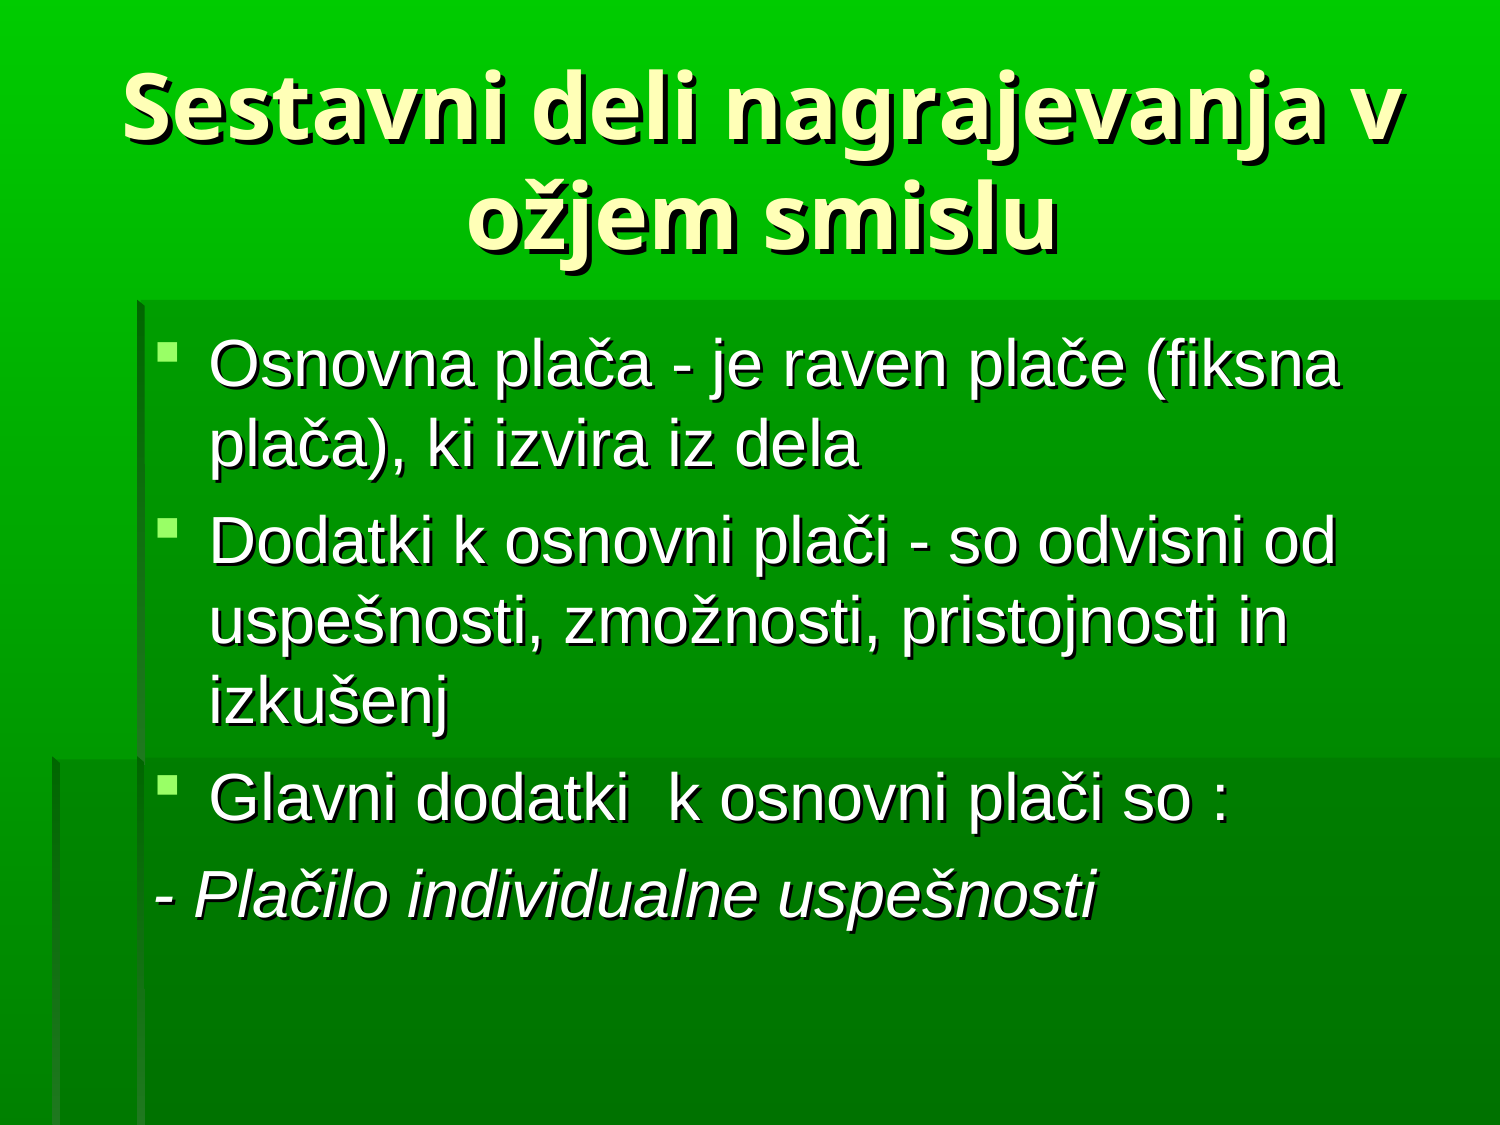

# Sestavni deli nagrajevanja v ožjem smislu
Osnovna plača - je raven plače (fiksna plača), ki izvira iz dela
Dodatki k osnovni plači - so odvisni od uspešnosti, zmožnosti, pristojnosti in izkušenj
Glavni dodatki k osnovni plači so :
- Plačilo individualne uspešnosti